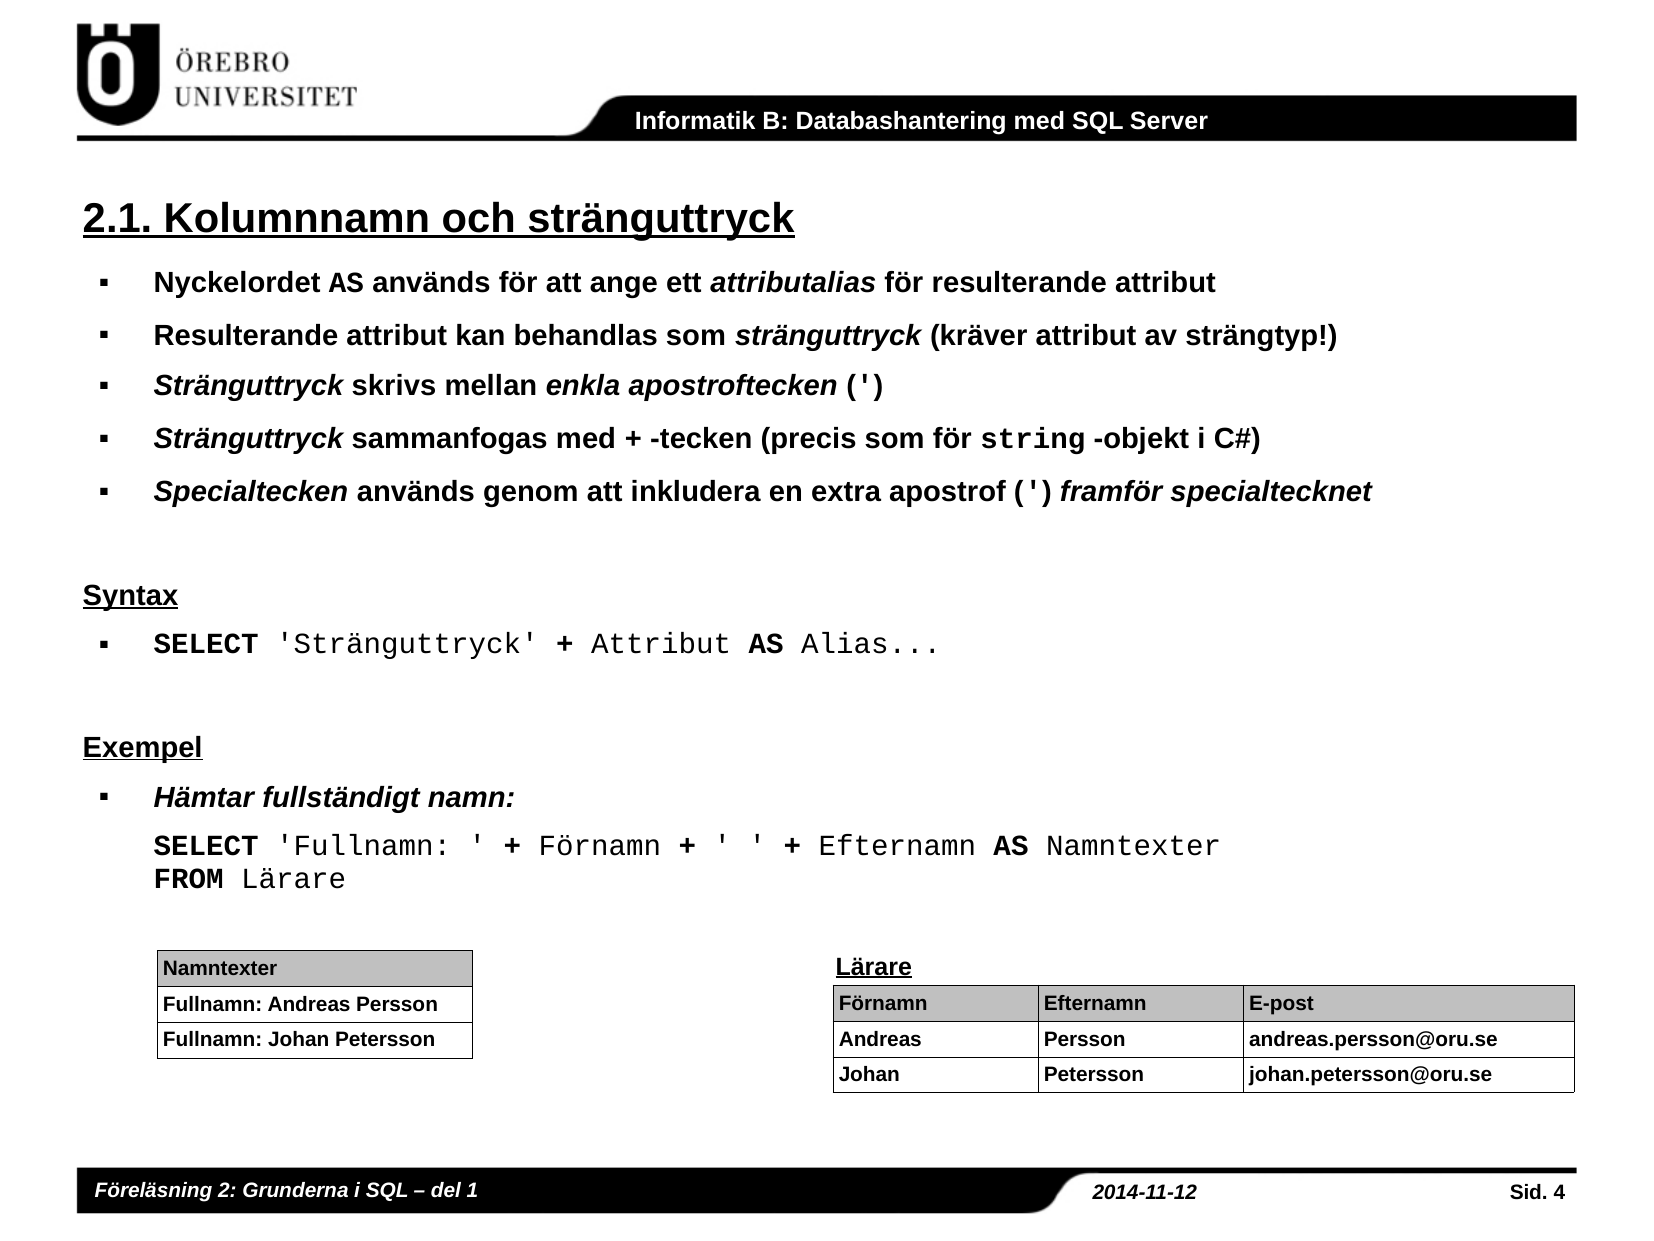

# 2.1. Kolumnnamn och stränguttryck
Nyckelordet AS används för att ange ett attributalias för resulterande attribut
Resulterande attribut kan behandlas som stränguttryck (kräver attribut av strängtyp!)
Stränguttryck skrivs mellan enkla apostroftecken (')
Stränguttryck sammanfogas med + -tecken (precis som för string -objekt i C#)
Specialtecken används genom att inkludera en extra apostrof (') framför specialtecknet
Syntax
SELECT 'Stränguttryck' + Attribut AS Alias...
Exempel
Hämtar fullständigt namn:
SELECT 'Fullnamn: ' + Förnamn + ' ' + Efternamn AS Namntexter
FROM Lärare
Lärare
| Förnamn | Efternamn | E-post |
| --- | --- | --- |
| Andreas | Persson | andreas.persson@oru.se |
| Johan | Petersson | johan.petersson@oru.se |
| Namntexter |
| --- |
| Fullnamn: Andreas Persson |
| Fullnamn: Johan Petersson |
Föreläsning 2: Grunderna i SQL – del 1
2014-11-12
4